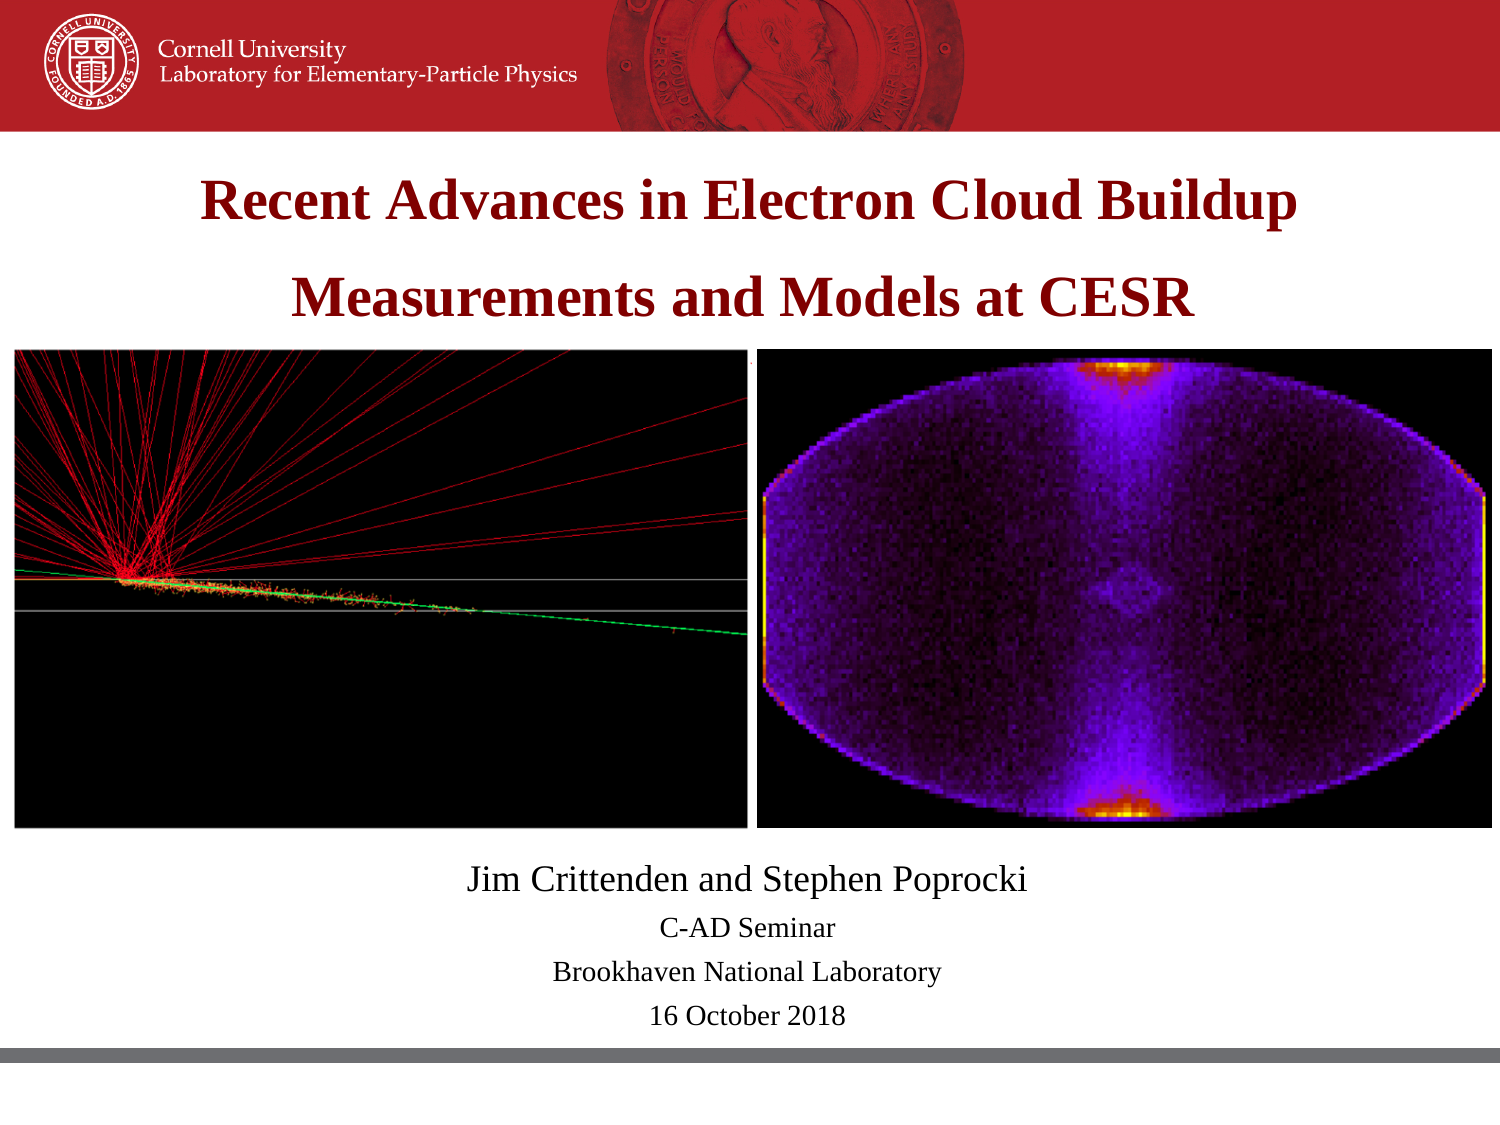

Recent Advances in Electron Cloud Buildup Measurements and Models at CESR
# Jim Crittenden and Stephen Poprocki
C-AD Seminar
Brookhaven National Laboratory
16 October 2018